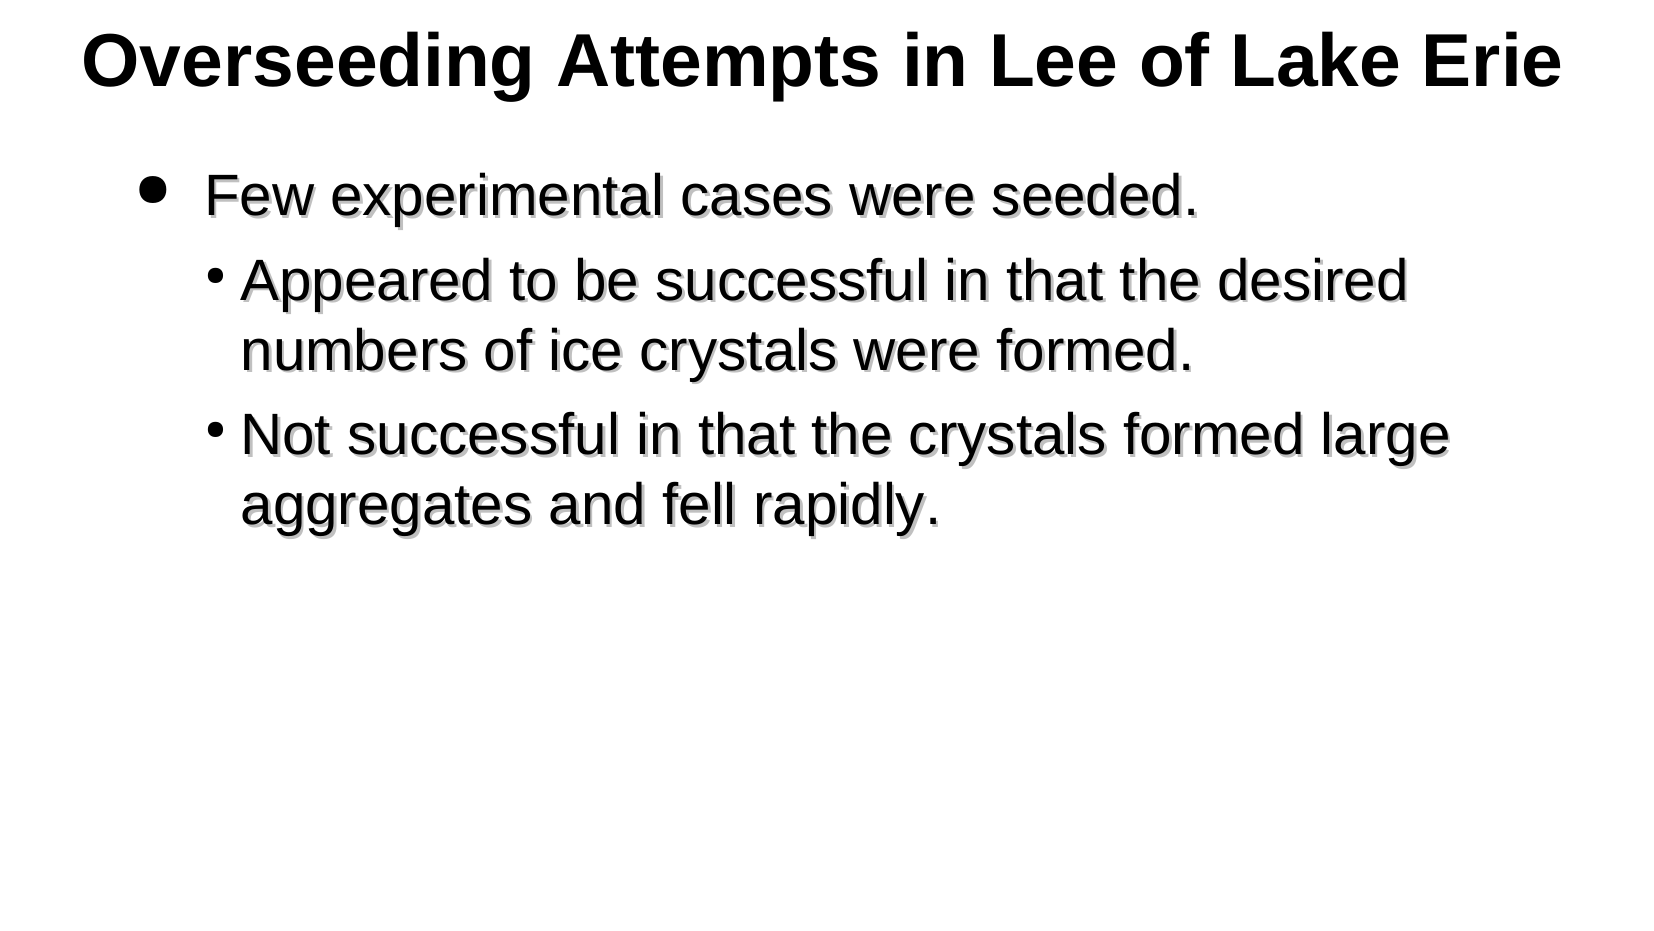

# Overseeding Attempts in Lee of Lake Erie
 Few experimental cases were seeded.
Appeared to be successful in that the desired numbers of ice crystals were formed.
Not successful in that the crystals formed large aggregates and fell rapidly.